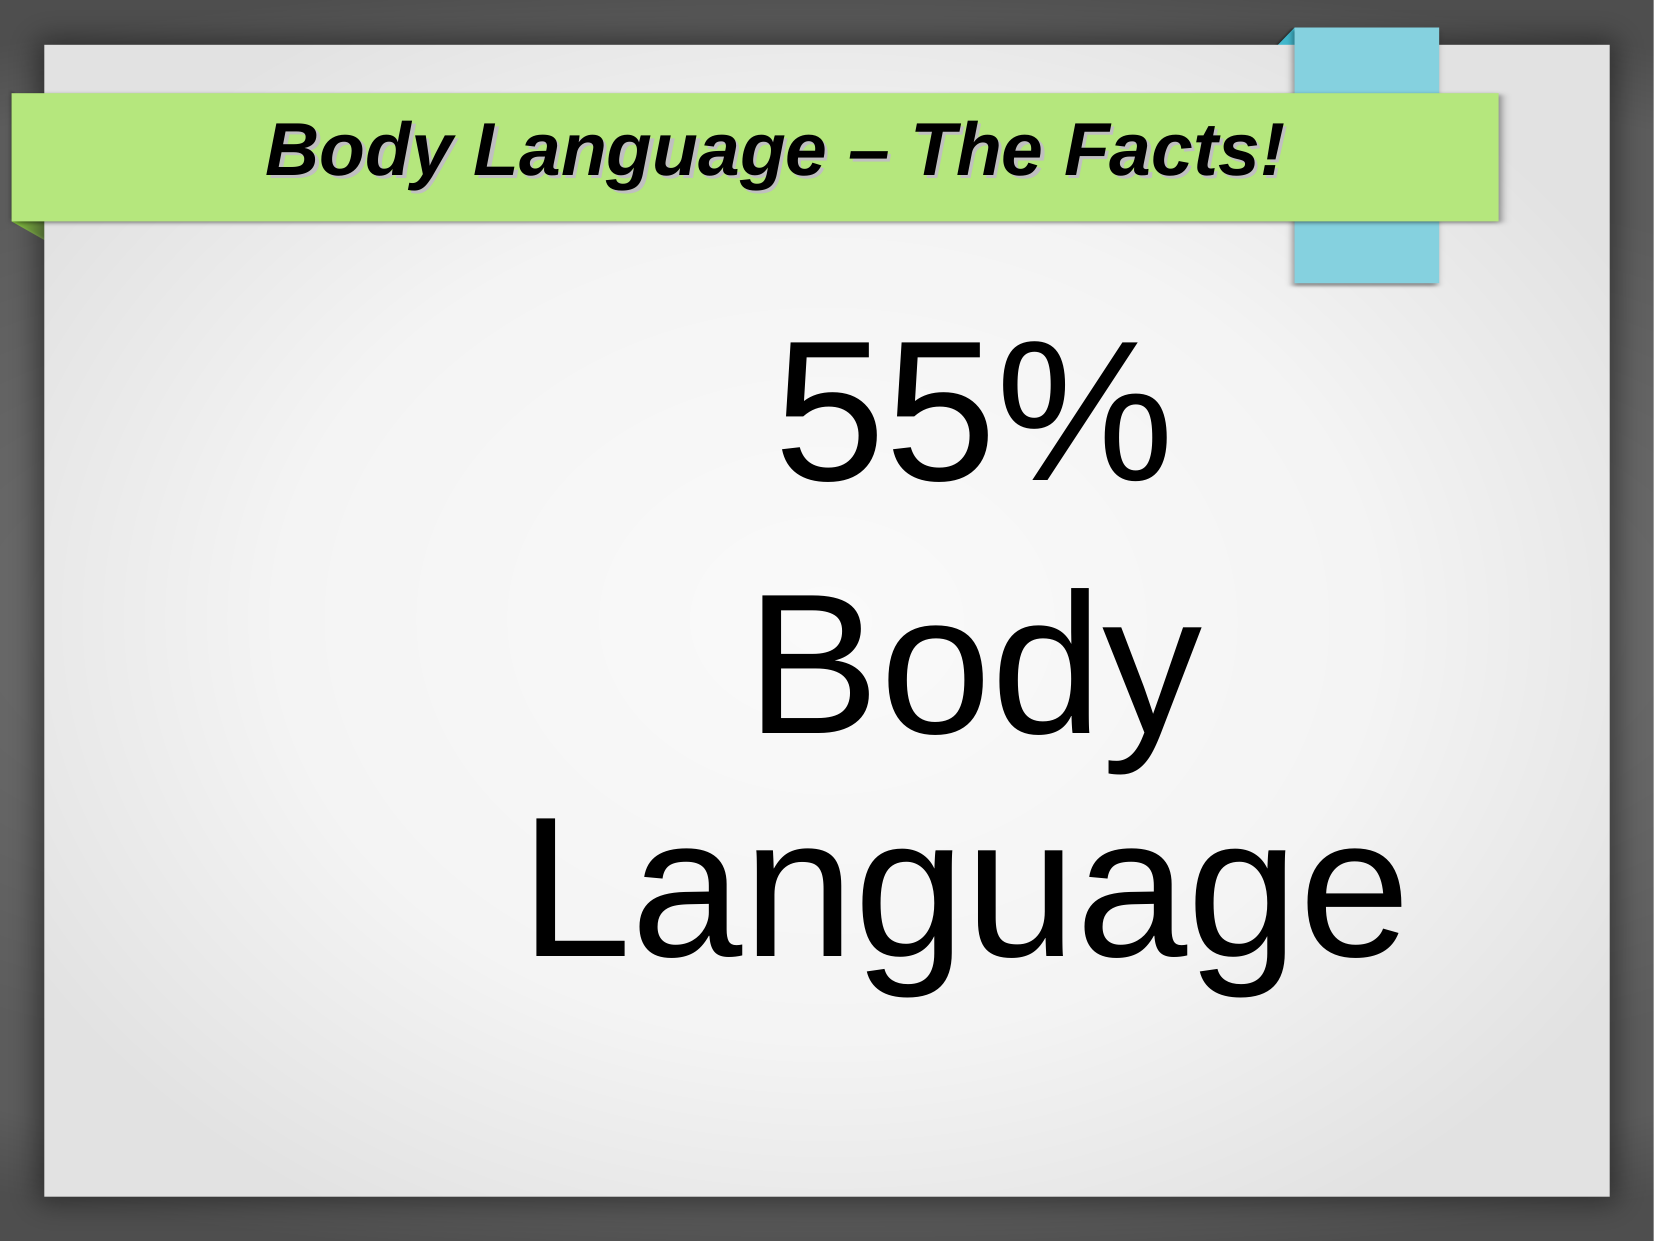

# Body Language – The Facts!
55%
Body Language